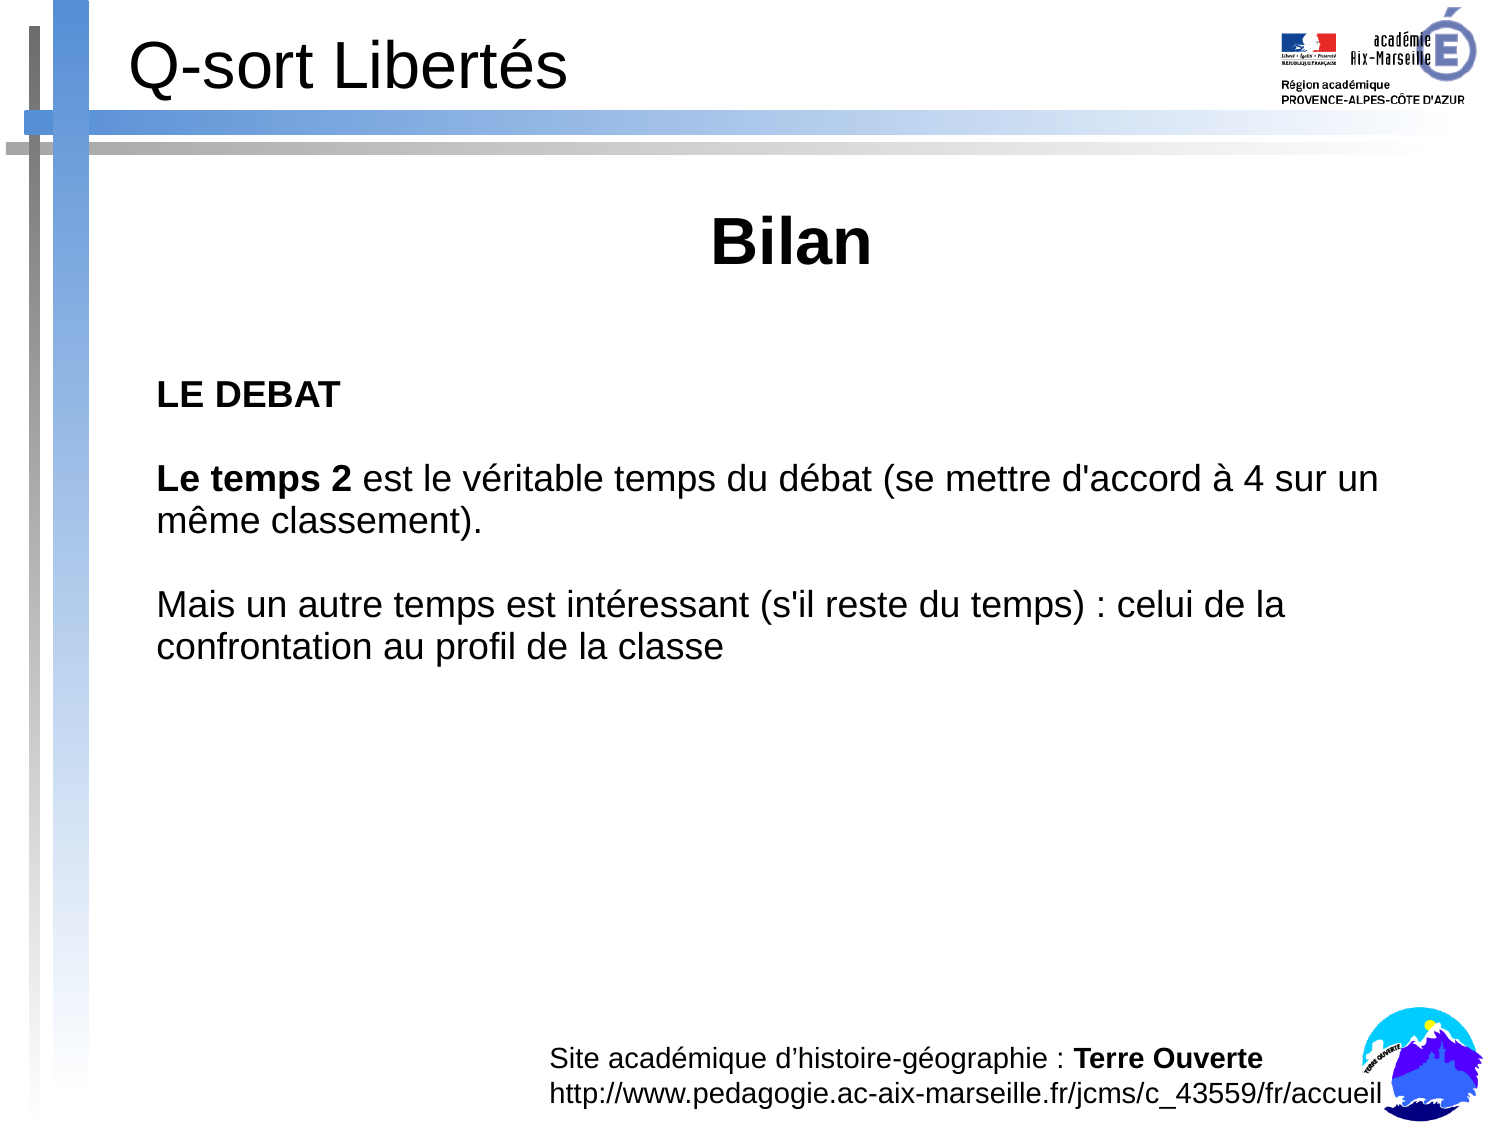

Q-sort Libertés
Bilan
LE DEBAT
Le temps 2 est le véritable temps du débat (se mettre d'accord à 4 sur un même classement).
Mais un autre temps est intéressant (s'il reste du temps) : celui de la confrontation au profil de la classe
Site académique d’histoire-géographie : Terre Ouverte
http://www.pedagogie.ac-aix-marseille.fr/jcms/c_43559/fr/accueil